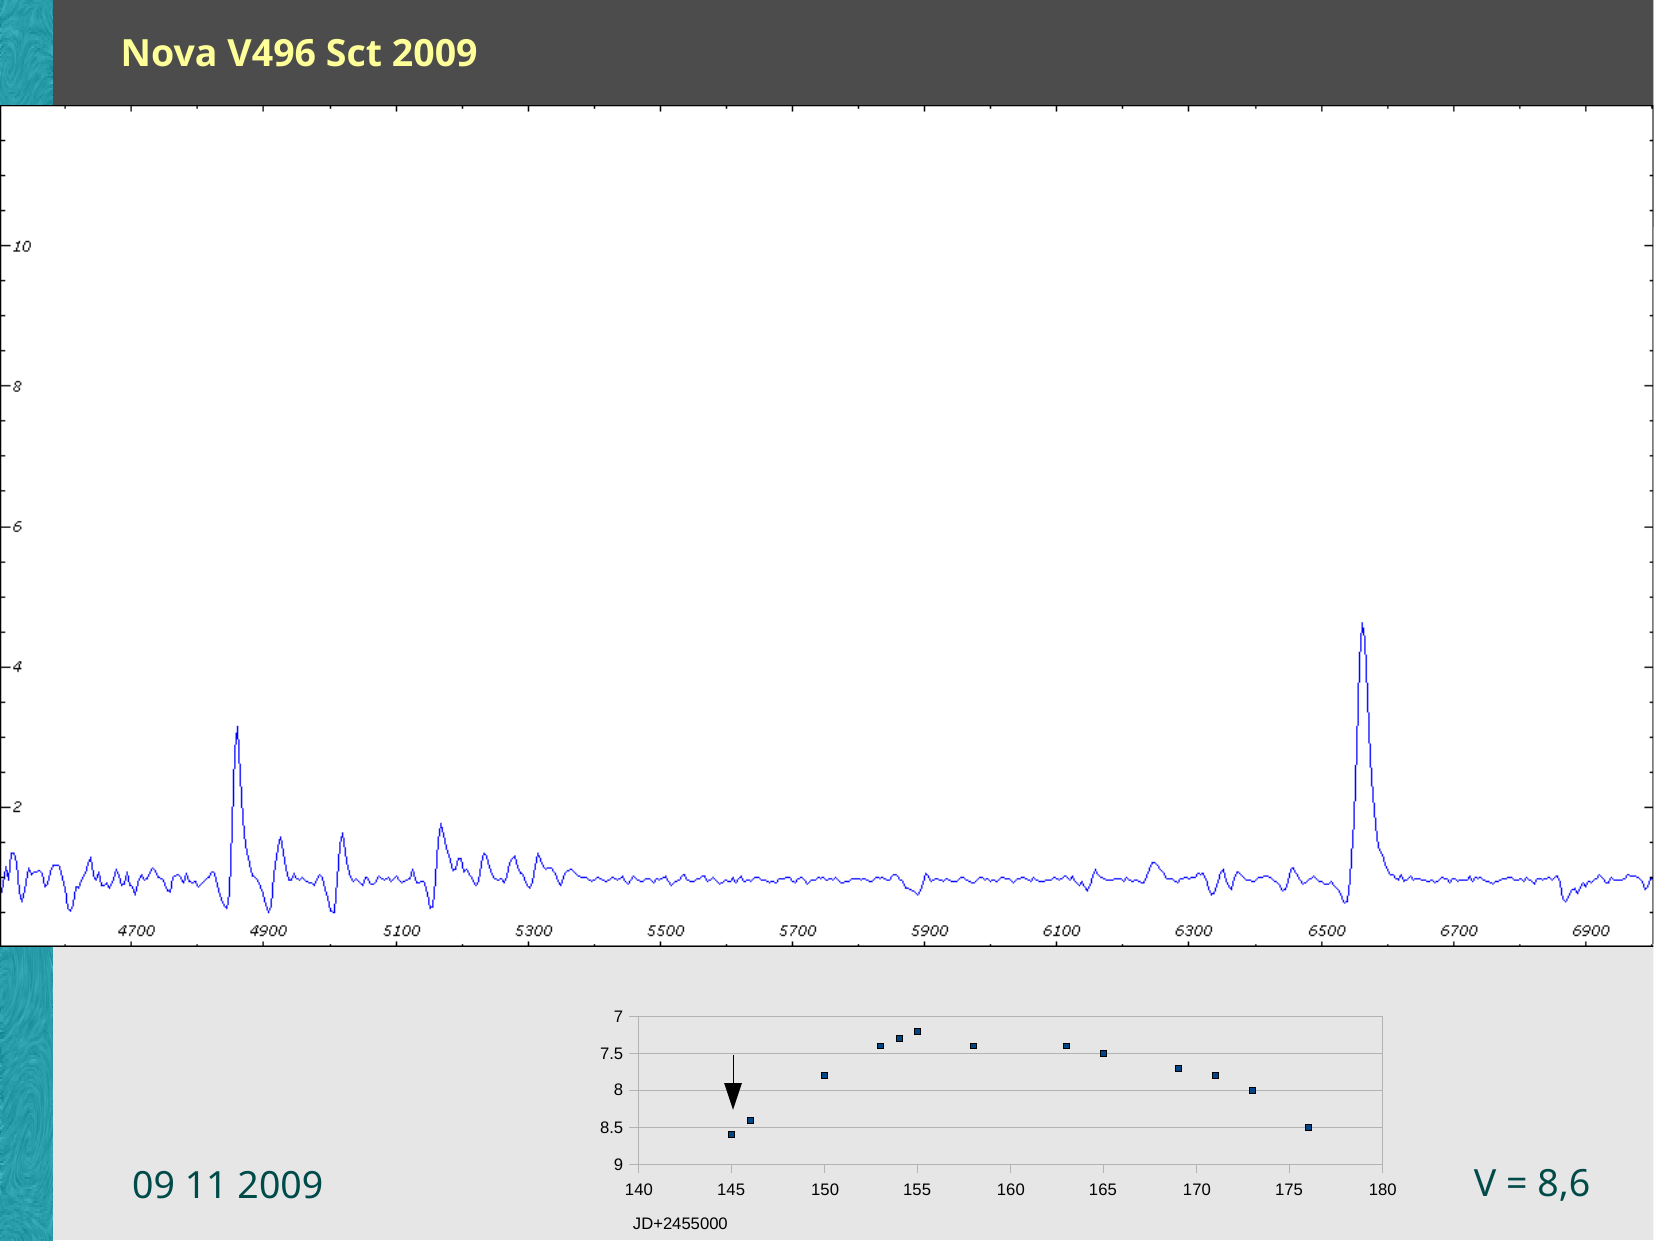

Nova V496 Sct 2009
V = 8,6
09 11 2009
JD+2455000